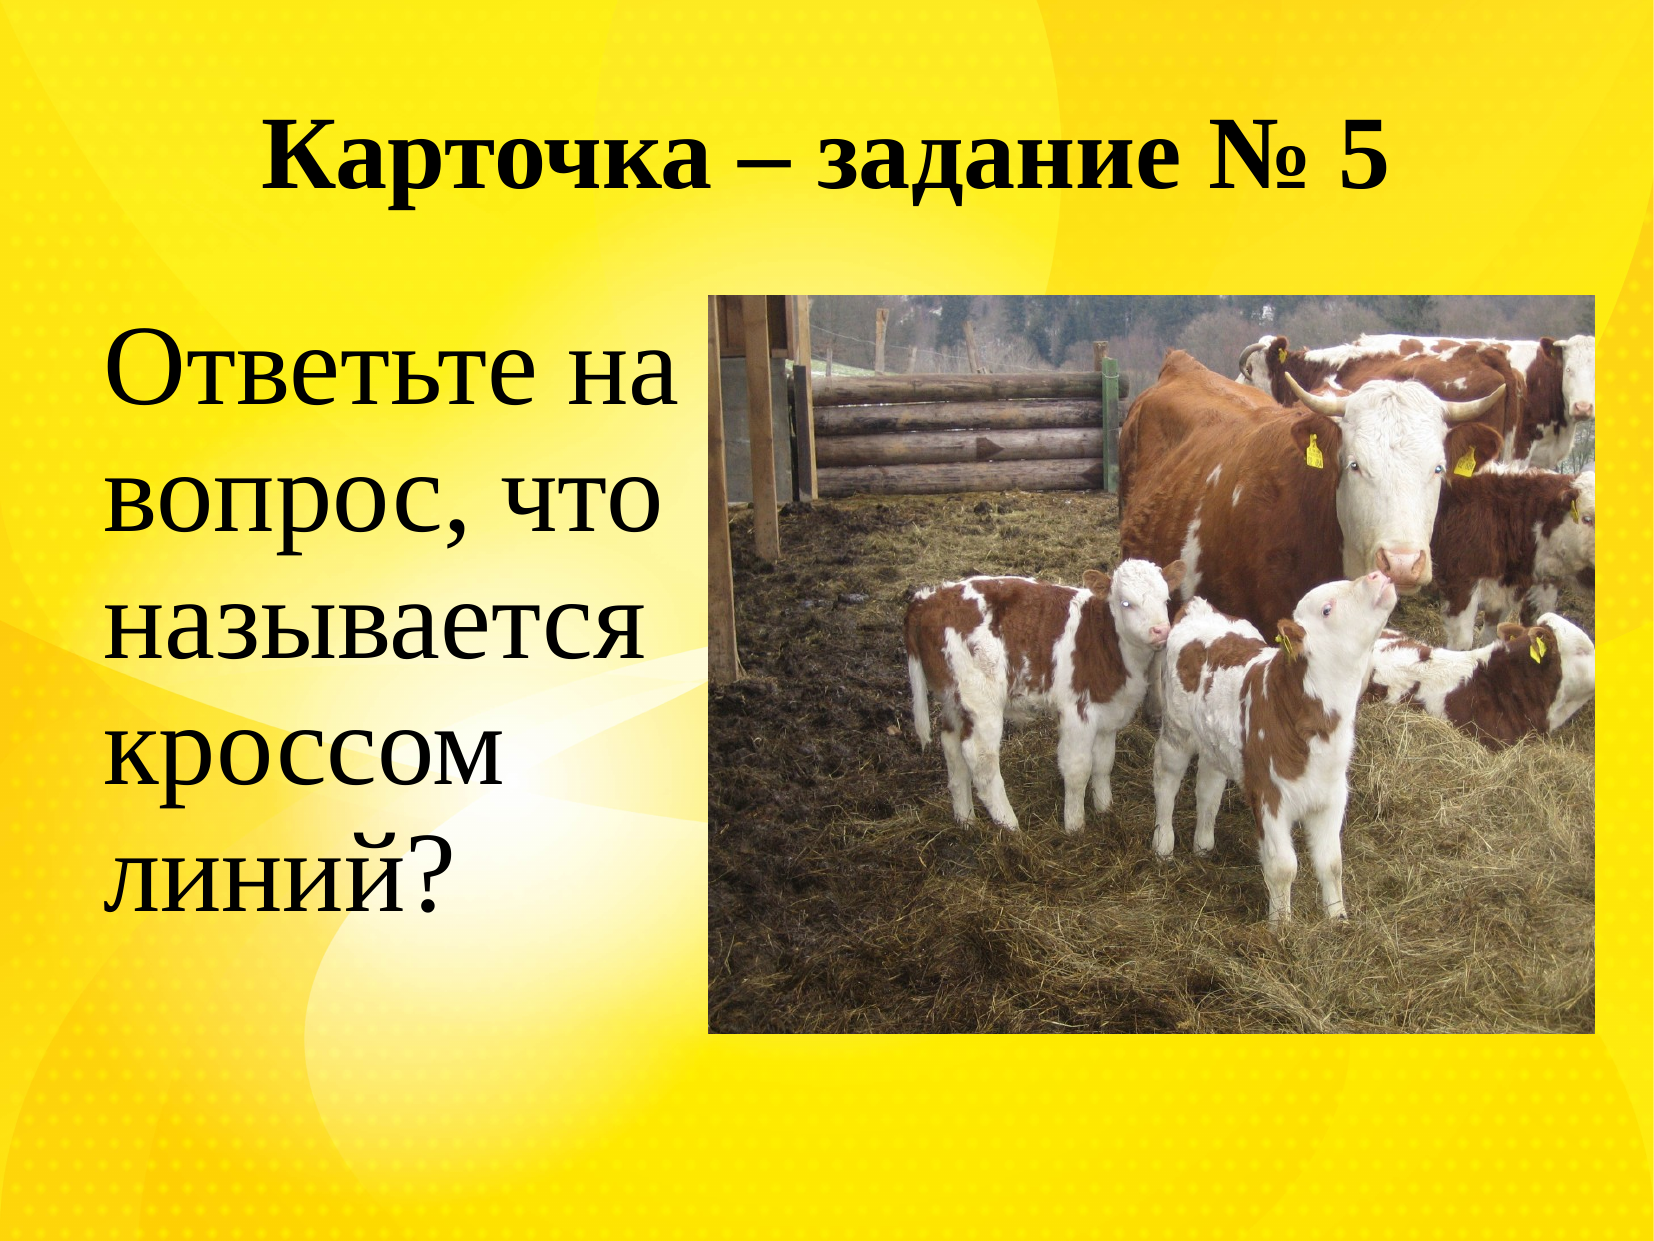

# Карточка – задание № 5
Ответьте на вопрос, что называется кроссом линий?